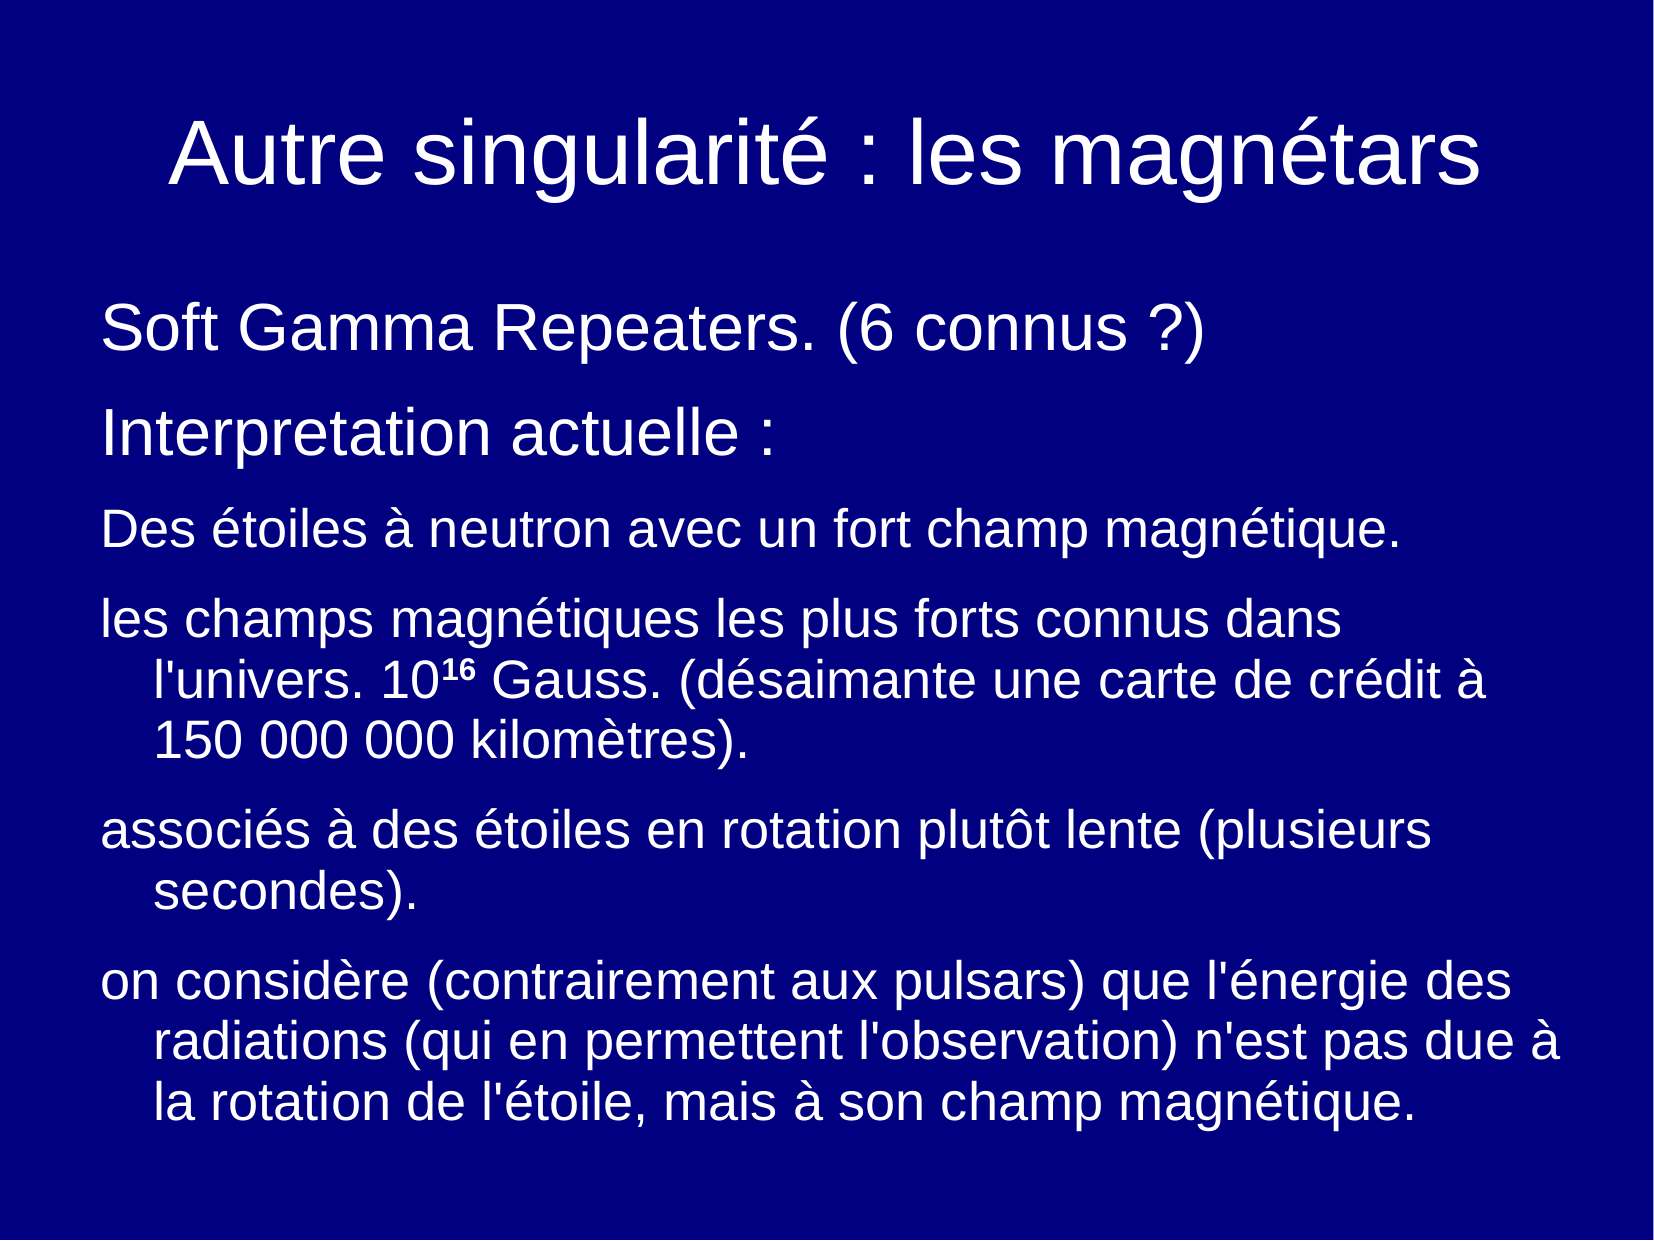

# Autre singularité : les magnétars
Soft Gamma Repeaters. (6 connus ?)
Interpretation actuelle :
Des étoiles à neutron avec un fort champ magnétique.
les champs magnétiques les plus forts connus dans l'univers. 1016 Gauss. (désaimante une carte de crédit à 150 000 000 kilomètres).
associés à des étoiles en rotation plutôt lente (plusieurs secondes).
on considère (contrairement aux pulsars) que l'énergie des radiations (qui en permettent l'observation) n'est pas due à la rotation de l'étoile, mais à son champ magnétique.